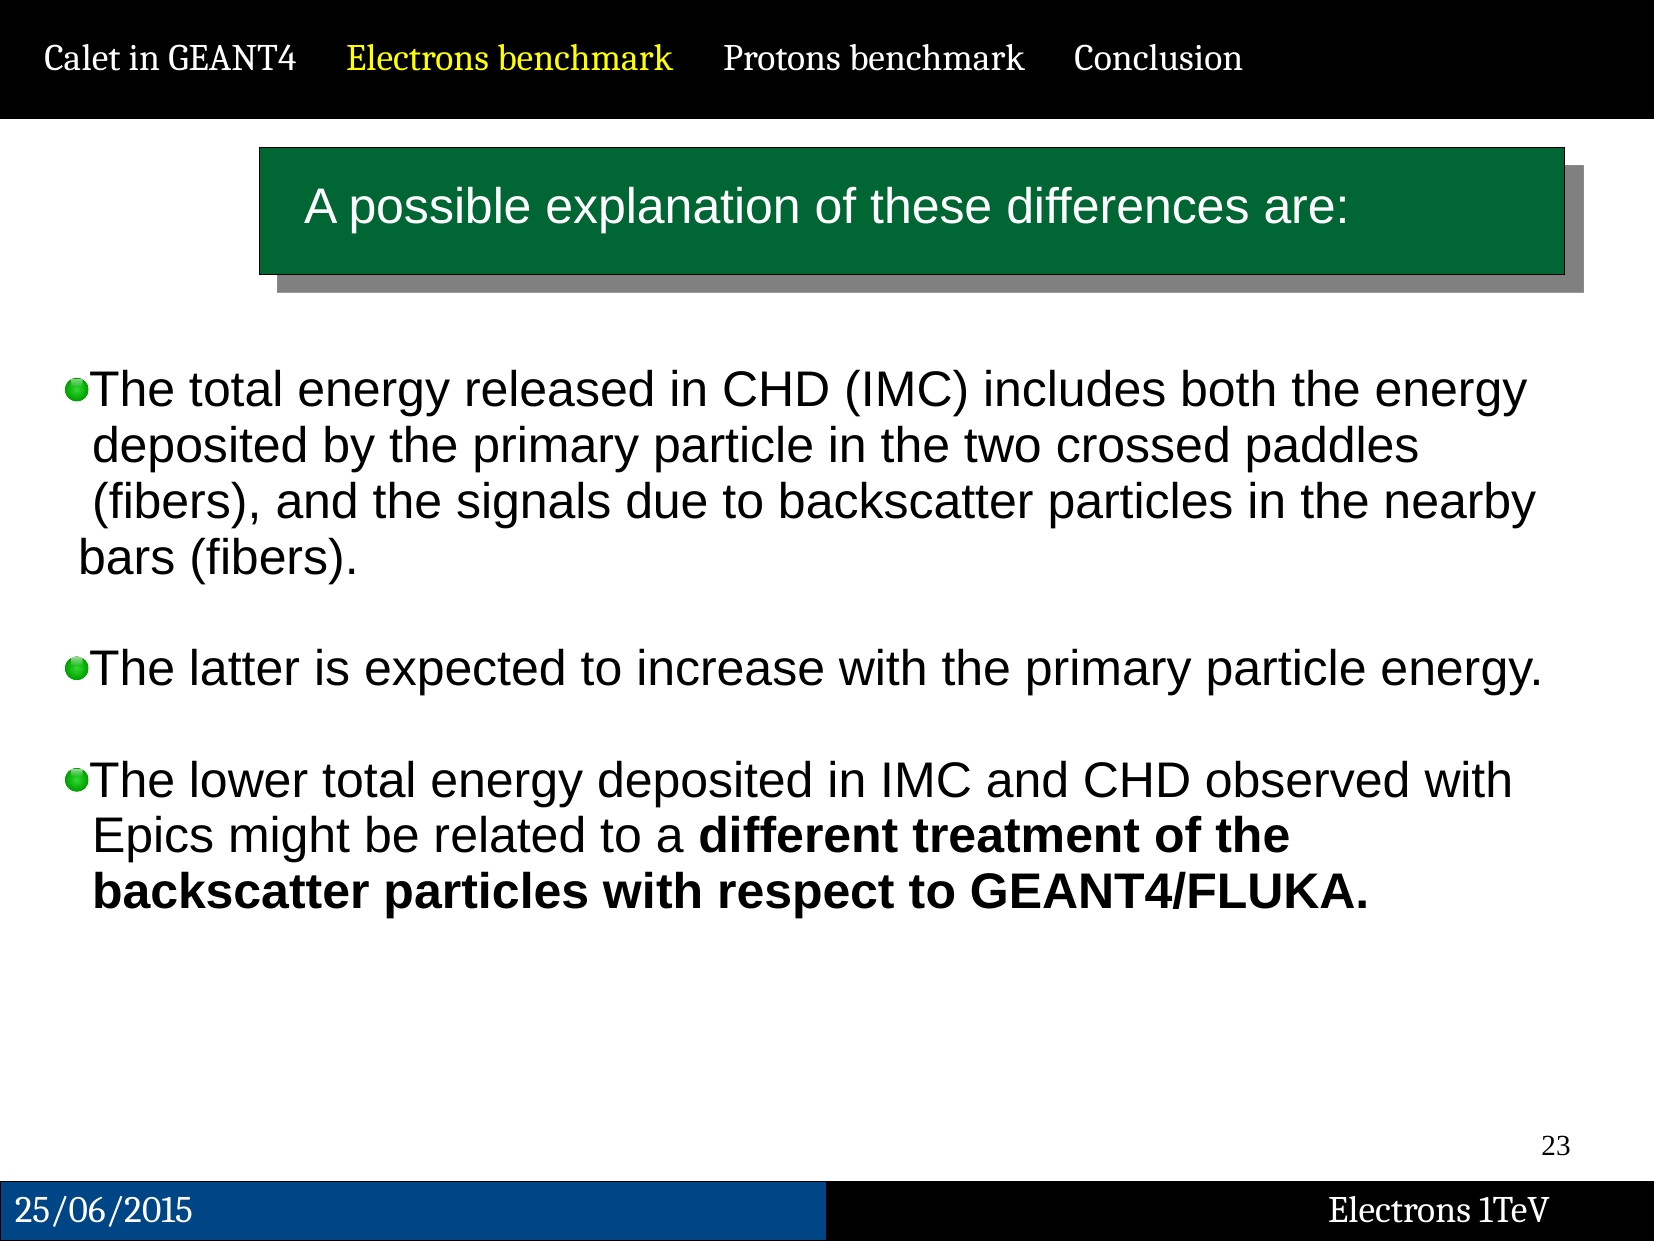

Calet in GEANT4 Electrons benchmark Protons benchmark Conclusion
A possible explanation of these differences are:
The total energy released in CHD (IMC) includes both the energy deposited by the primary particle in the two crossed paddles 	 (fibers), and the signals due to backscatter particles in the nearby bars (fibers).
The latter is expected to increase with the primary particle energy.
The lower total energy deposited in IMC and CHD observed with Epics might be related to a different treatment of the backscatter particles with respect to GEANT4/FLUKA.
23
25/06/2015
Electrons 1TeV